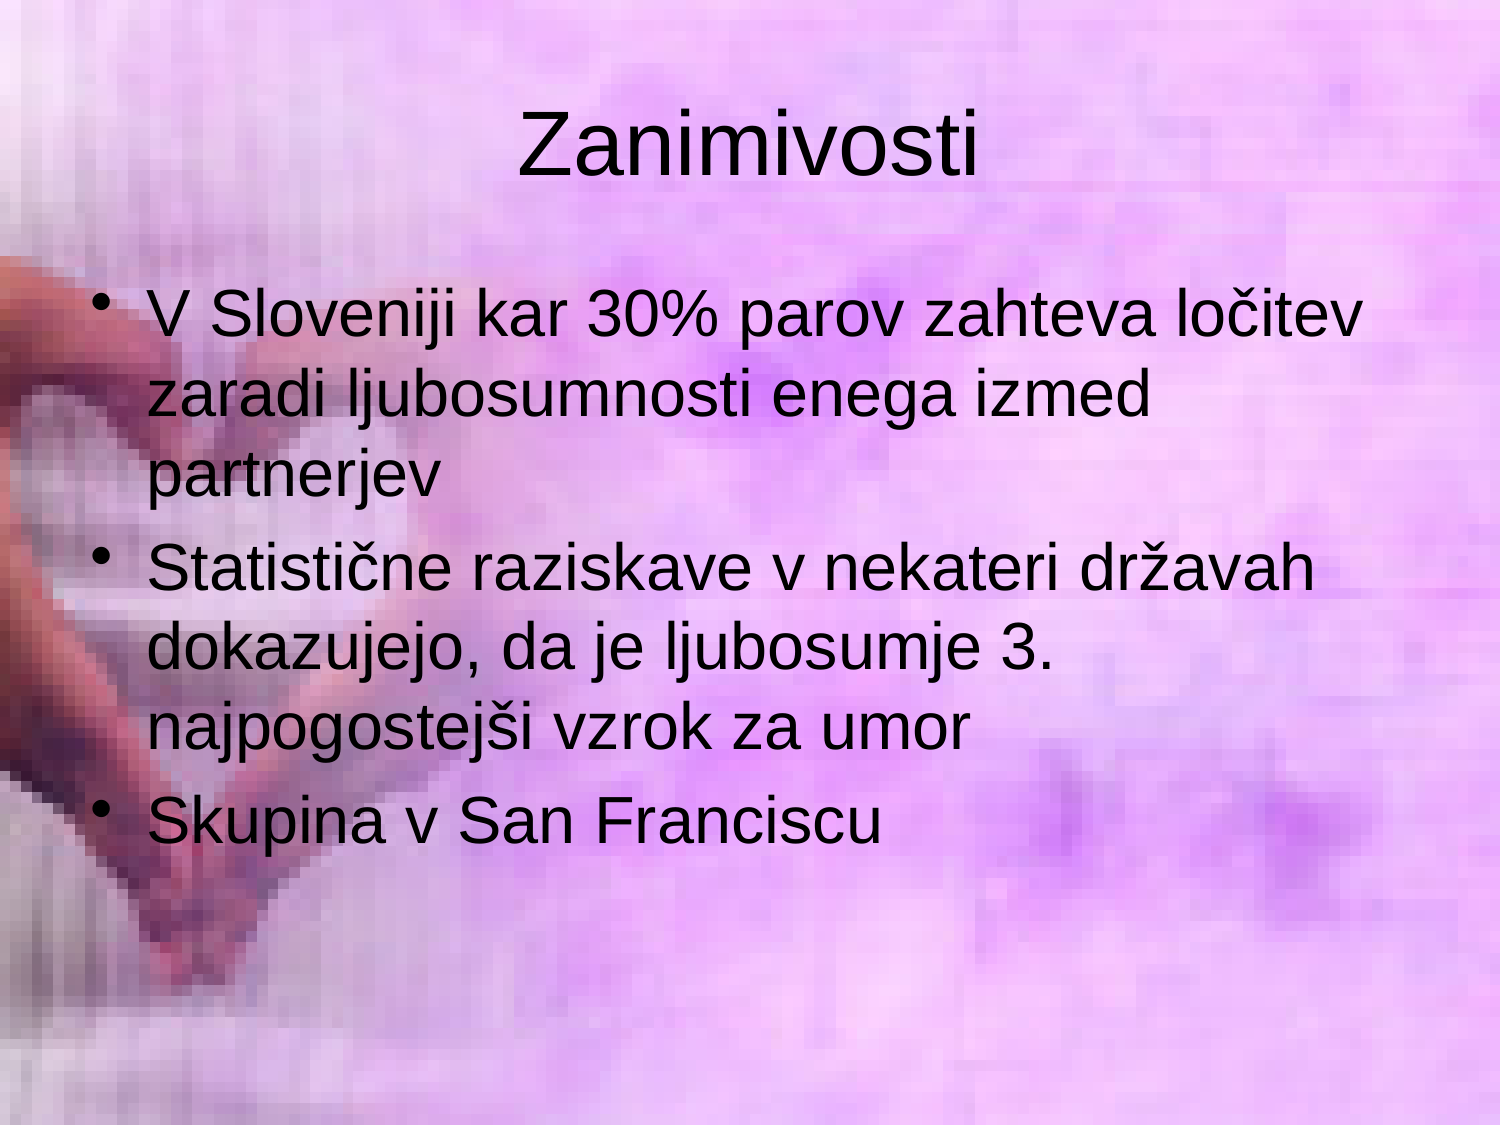

# Zanimivosti
V Sloveniji kar 30% parov zahteva ločitev zaradi ljubosumnosti enega izmed partnerjev
Statistične raziskave v nekateri državah dokazujejo, da je ljubosumje 3. najpogostejši vzrok za umor
Skupina v San Franciscu